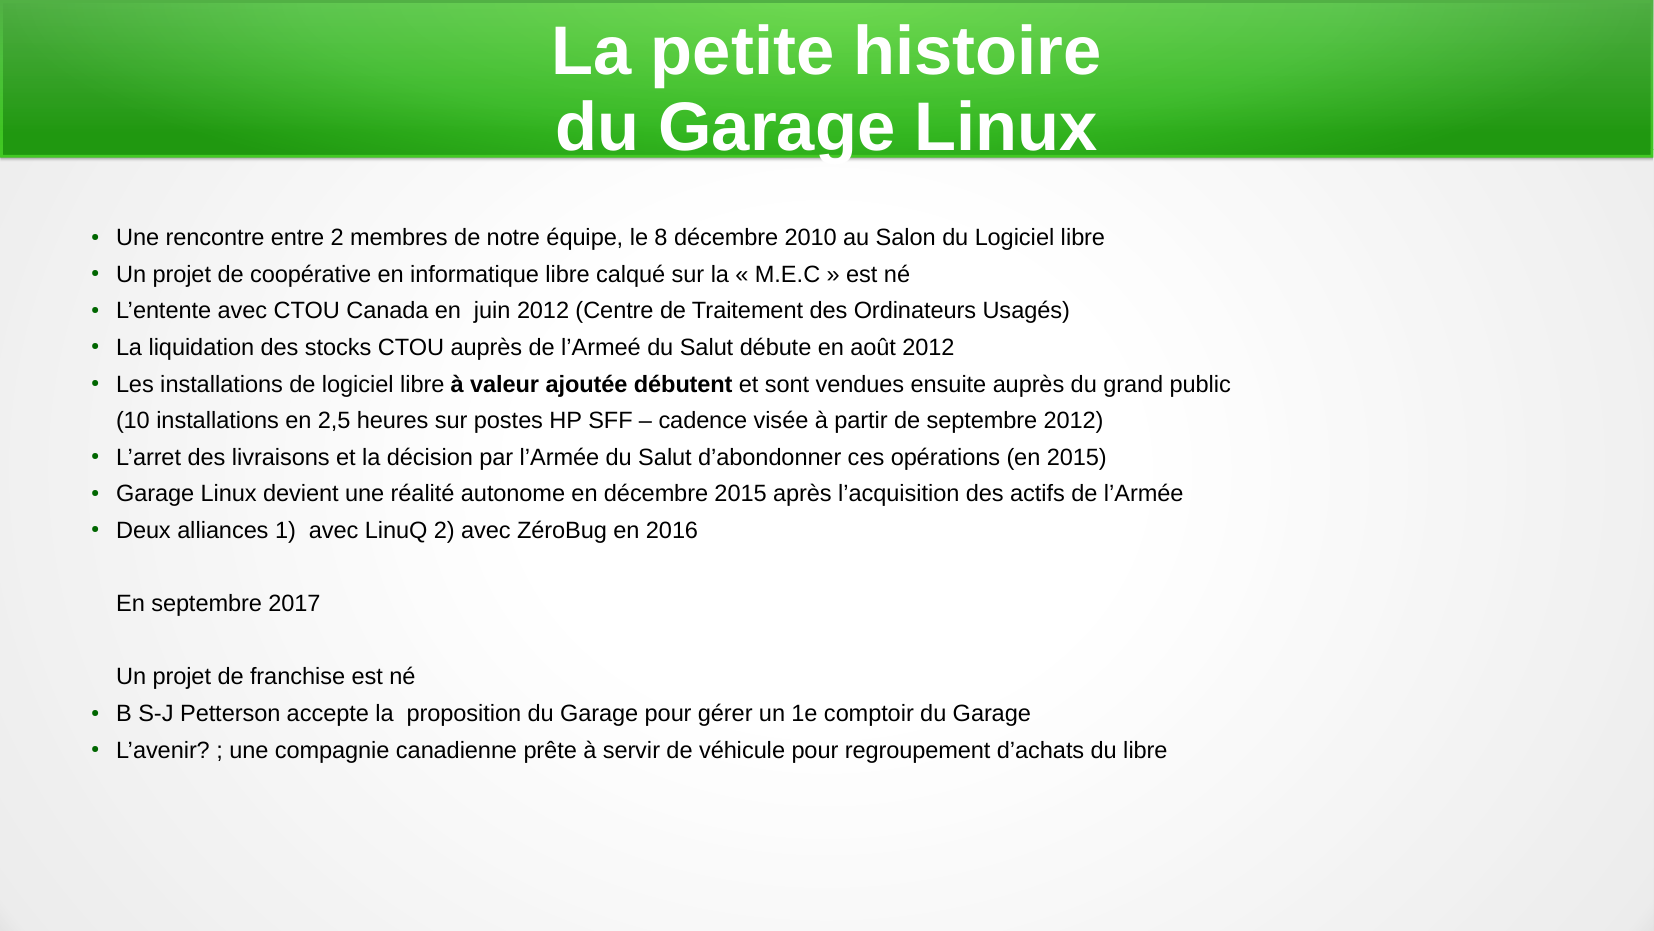

# La petite histoire du Garage Linux
Une rencontre entre 2 membres de notre équipe, le 8 décembre 2010 au Salon du Logiciel libre
Un projet de coopérative en informatique libre calqué sur la « M.E.C » est né
L’entente avec CTOU Canada en juin 2012 (Centre de Traitement des Ordinateurs Usagés)
La liquidation des stocks CTOU auprès de l’Armeé du Salut débute en août 2012
Les installations de logiciel libre à valeur ajoutée débutent et sont vendues ensuite auprès du grand public
(10 installations en 2,5 heures sur postes HP SFF – cadence visée à partir de septembre 2012)
L’arret des livraisons et la décision par l’Armée du Salut d’abondonner ces opérations (en 2015)
Garage Linux devient une réalité autonome en décembre 2015 après l’acquisition des actifs de l’Armée
Deux alliances 1) avec LinuQ 2) avec ZéroBug en 2016
En septembre 2017
Un projet de franchise est né
B S-J Petterson accepte la proposition du Garage pour gérer un 1e comptoir du Garage
L’avenir? ; une compagnie canadienne prête à servir de véhicule pour regroupement d’achats du libre